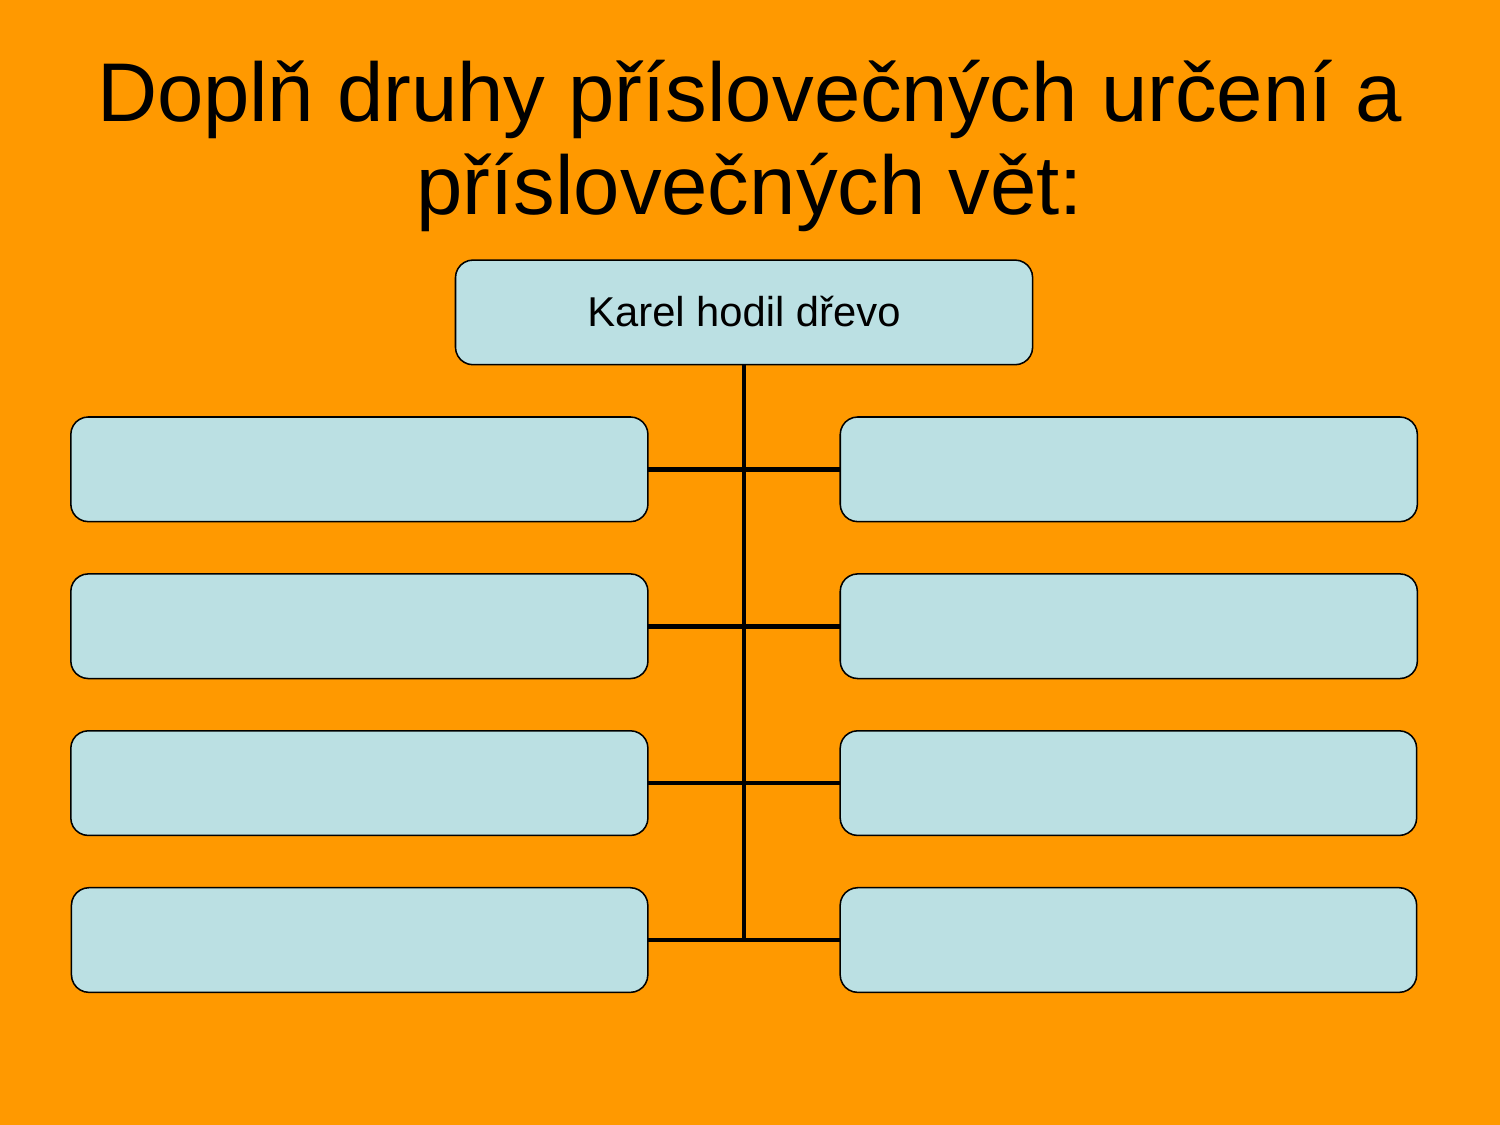

# Doplň druhy příslovečných určení a příslovečných vět:
Karel hodil dřevo